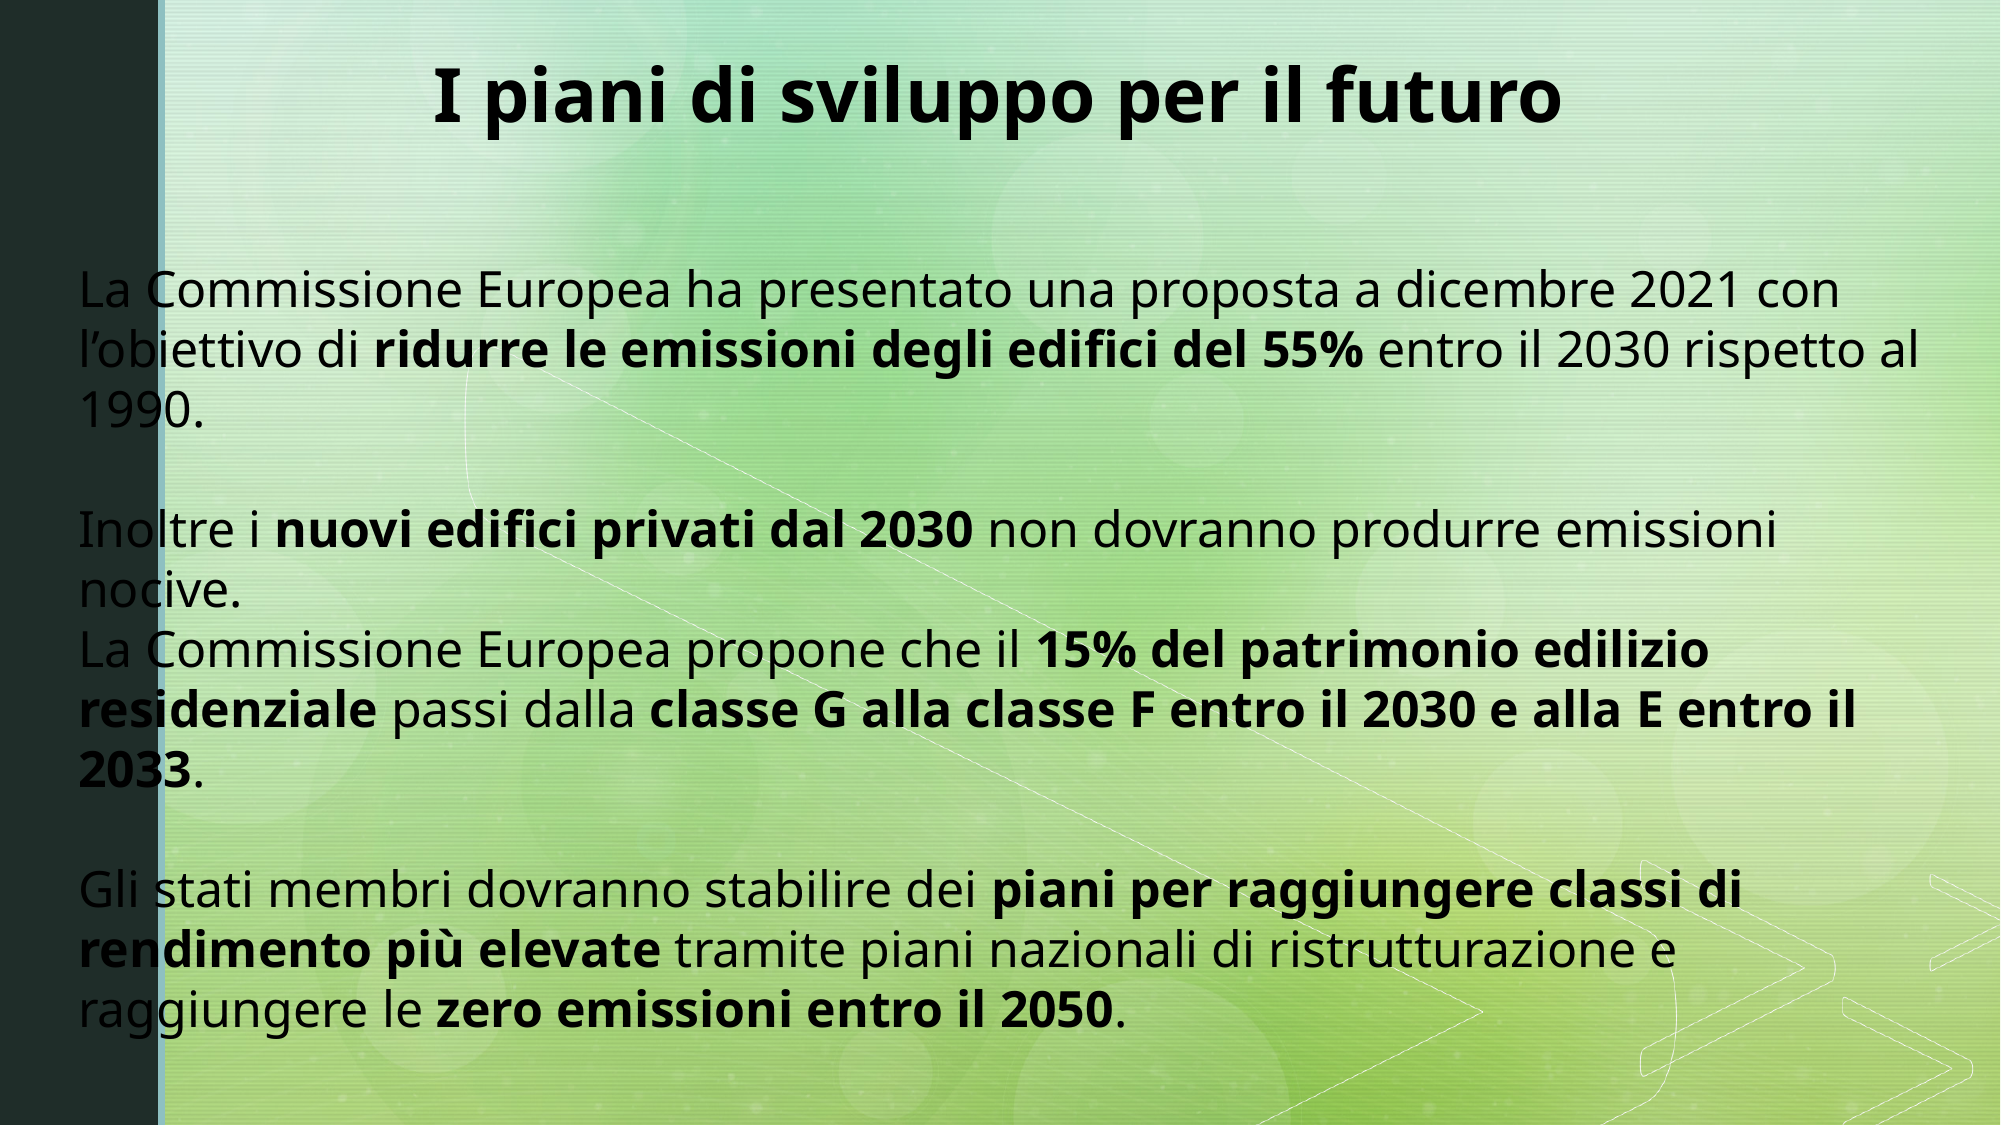

I piani di sviluppo per il futuro
La Commissione Europea ha presentato una proposta a dicembre 2021 con l’obiettivo di ridurre le emissioni degli edifici del 55% entro il 2030 rispetto al 1990.
Inoltre i nuovi edifici privati dal 2030 non dovranno produrre emissioni nocive.
La Commissione Europea propone che il 15% del patrimonio edilizio residenziale passi dalla classe G alla classe F entro il 2030 e alla E entro il 2033.
Gli stati membri dovranno stabilire dei piani per raggiungere classi di rendimento più elevate tramite piani nazionali di ristrutturazione e raggiungere le zero emissioni entro il 2050.